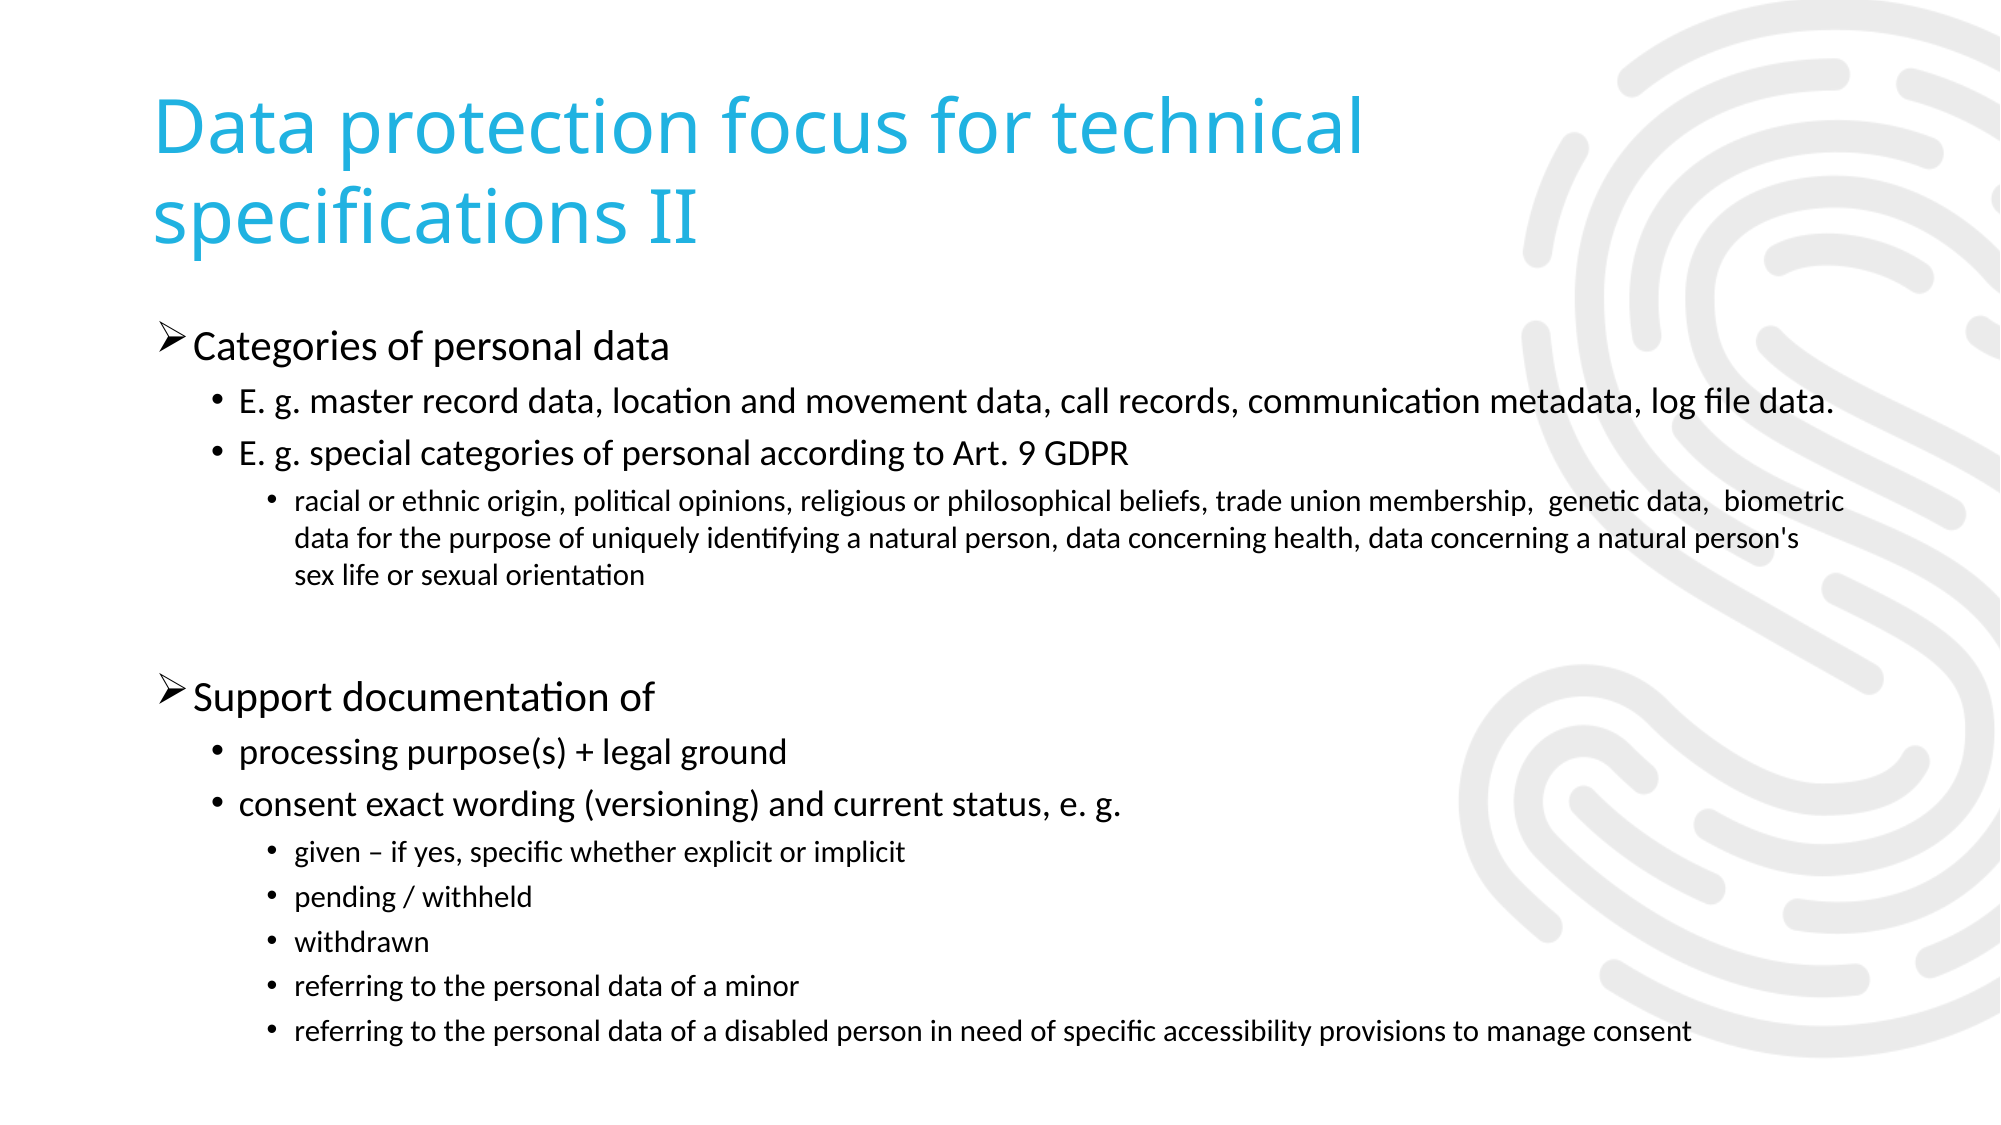

# Data protection focus for technical specifications II
 Categories of personal data
E. g. master record data, location and movement data, call records, communication metadata, log file data.
E. g. special categories of personal according to Art. 9 GDPR
racial or ethnic origin, political opinions, religious or philosophical beliefs, trade union membership, genetic data, biometric data for the purpose of uniquely identifying a natural person, data concerning health, data concerning a natural person's sex life or sexual orientation
 Support documentation of
processing purpose(s) + legal ground
consent exact wording (versioning) and current status, e. g.
given – if yes, specific whether explicit or implicit
pending / withheld
withdrawn
referring to the personal data of a minor
referring to the personal data of a disabled person in need of specific accessibility provisions to manage consent